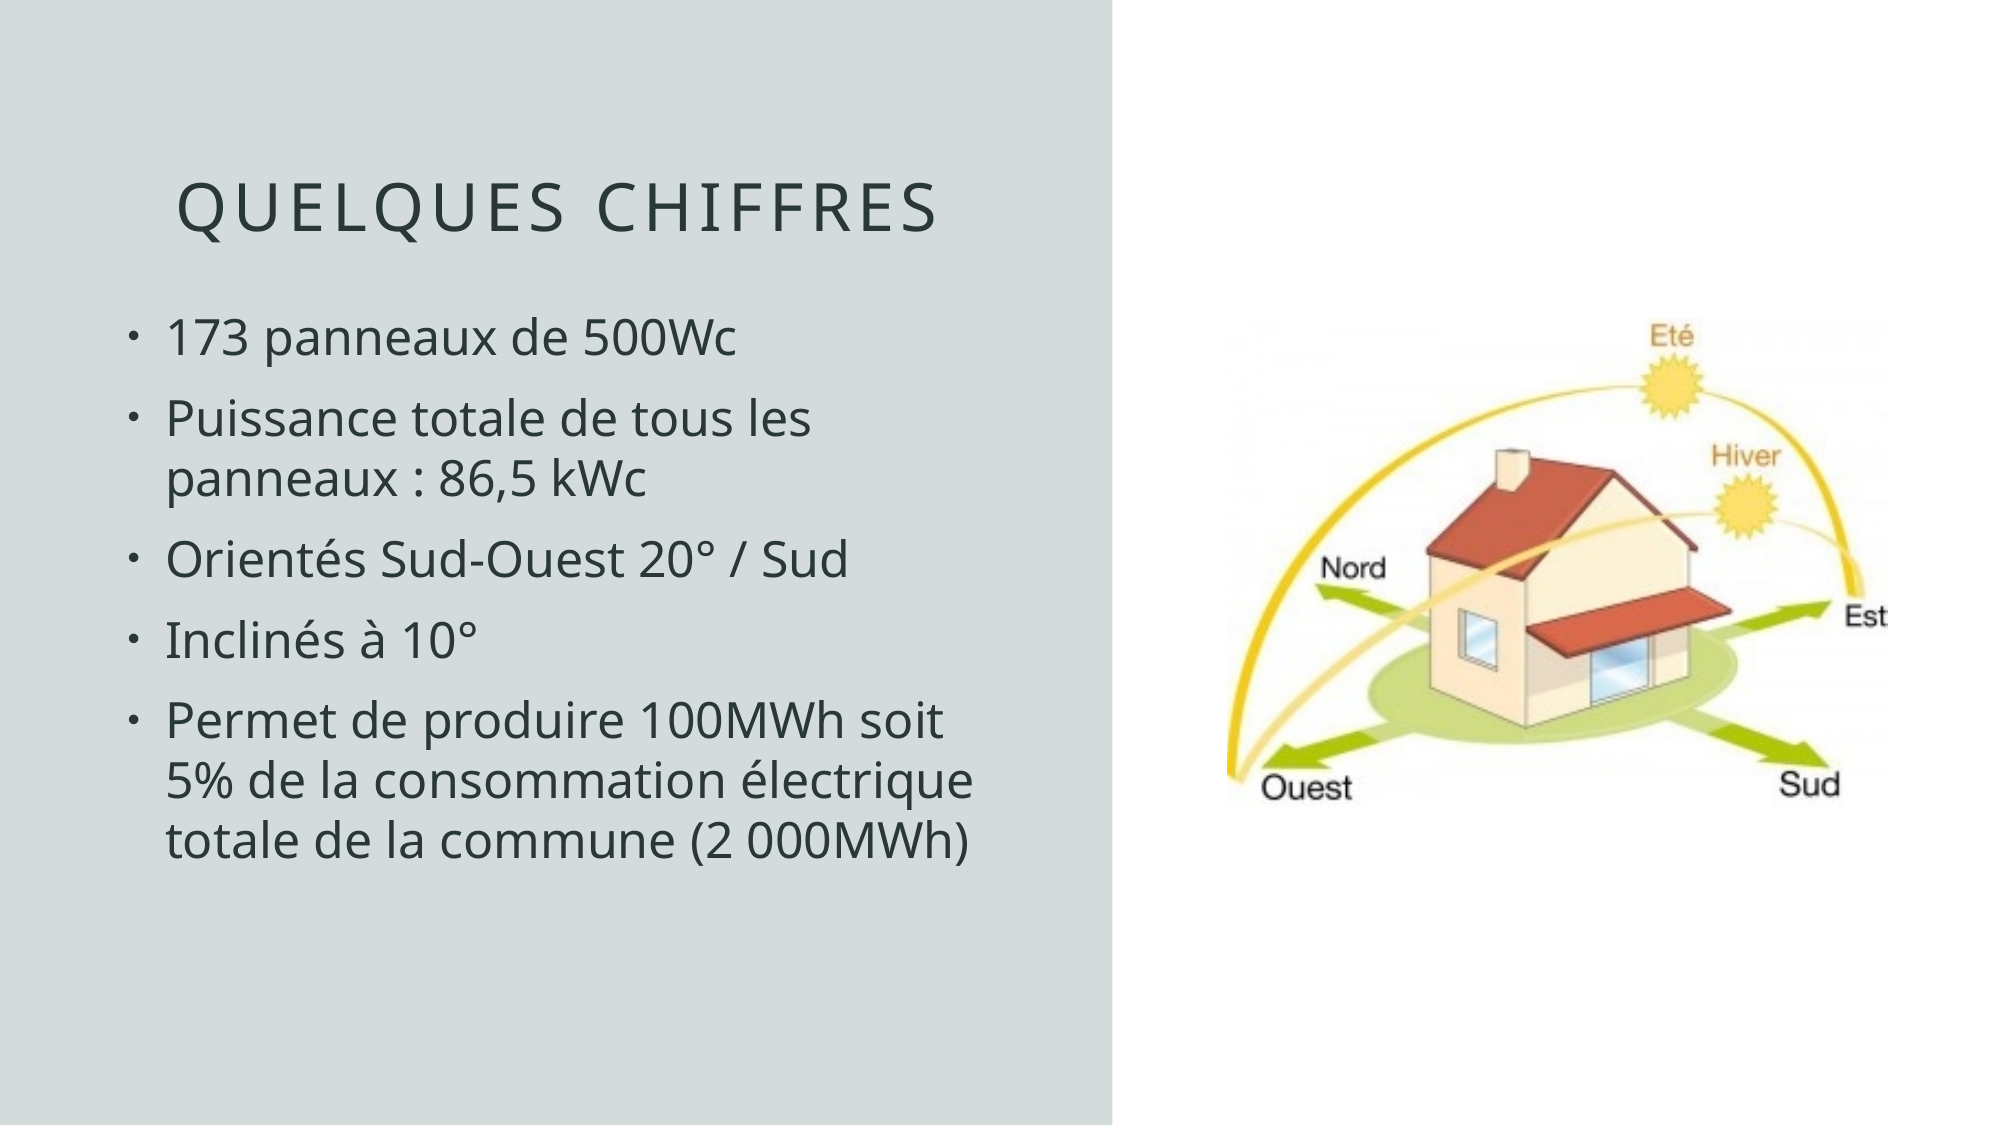

# Quelques chiffres
173 panneaux de 500Wc
Puissance totale de tous les panneaux : 86,5 kWc
Orientés Sud-Ouest 20° / Sud
Inclinés à 10°
Permet de produire 100MWh soit 5% de la consommation électrique totale de la commune (2 000MWh)